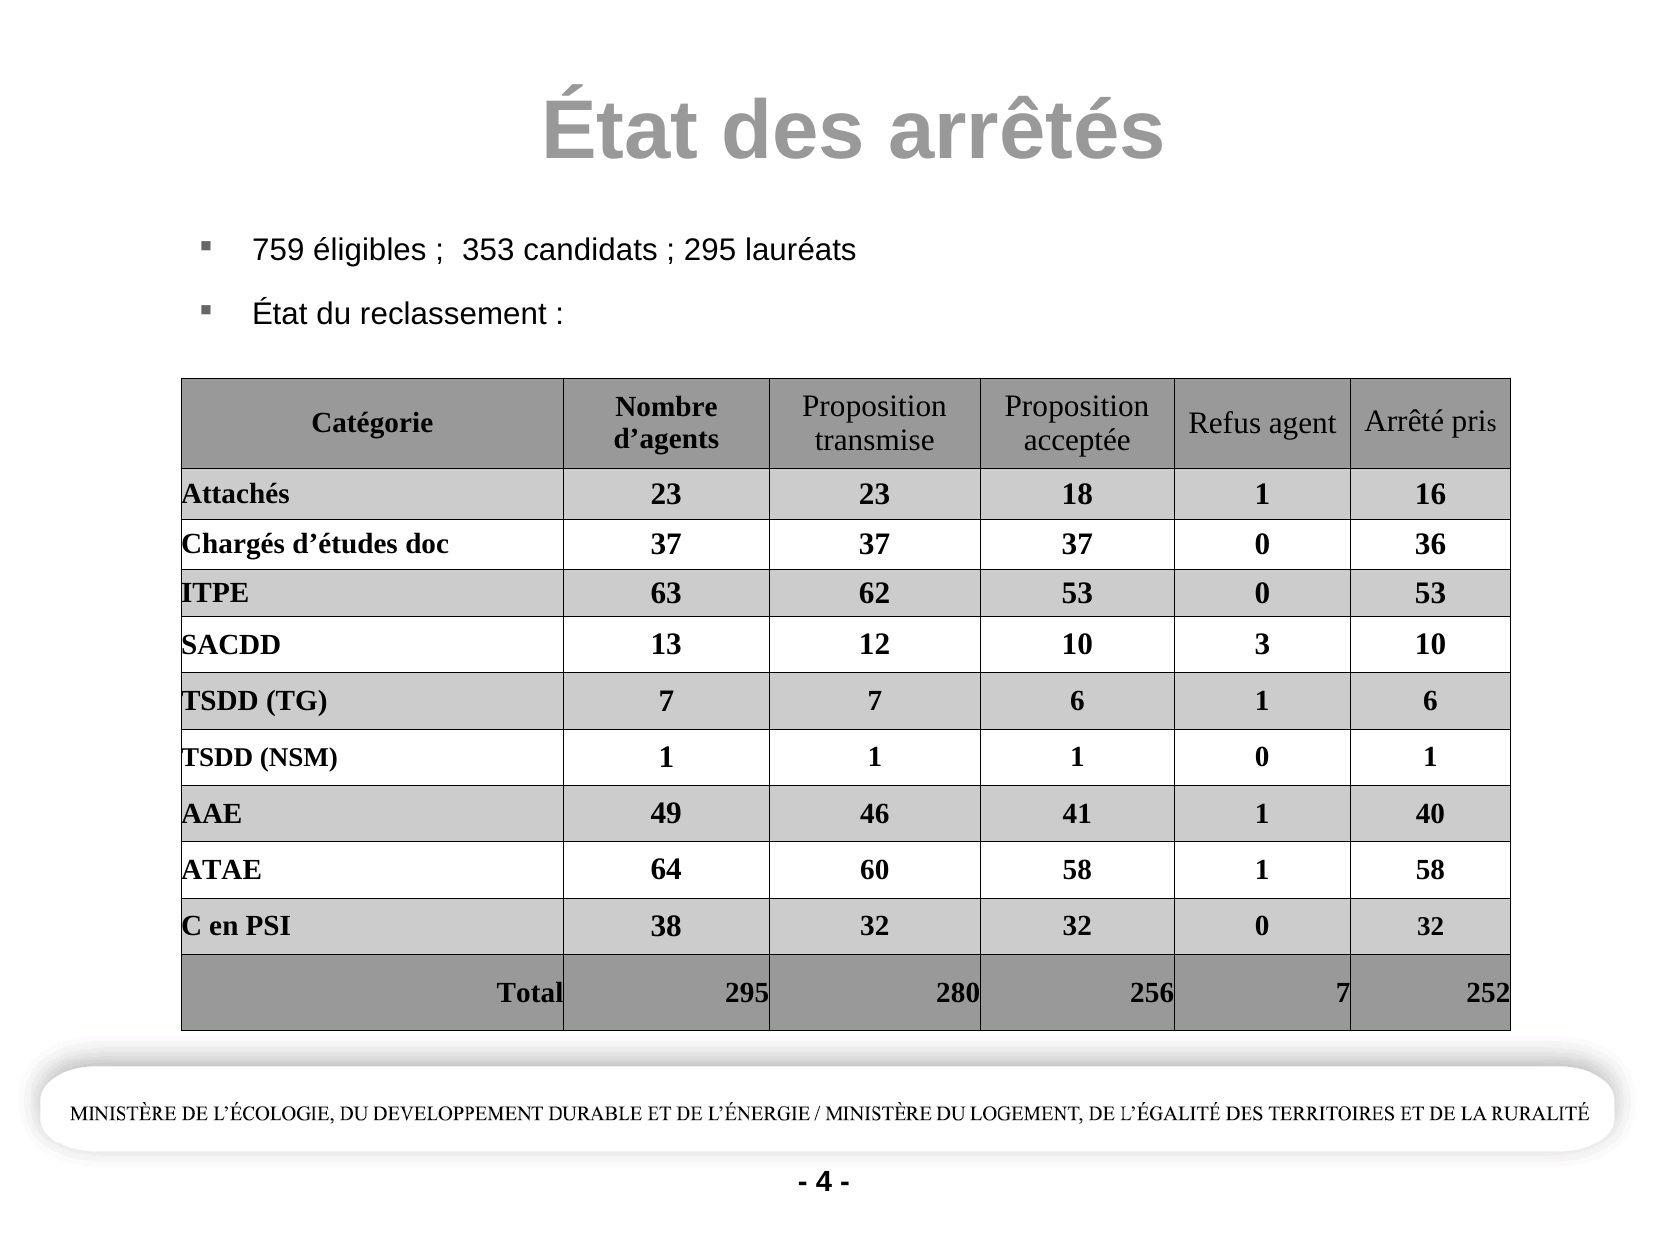

# État des arrêtés
759 éligibles ; 353 candidats ; 295 lauréats
État du reclassement :
| Catégorie | Nombre d’agents | Proposition transmise | Proposition acceptée | Refus agent | Arrêté pris |
| --- | --- | --- | --- | --- | --- |
| Attachés | 23 | 23 | 18 | 1 | 16 |
| Chargés d’études doc | 37 | 37 | 37 | 0 | 36 |
| ITPE | 63 | 62 | 53 | 0 | 53 |
| SACDD | 13 | 12 | 10 | 3 | 10 |
| TSDD (TG) | 7 | 7 | 6 | 1 | 6 |
| TSDD (NSM) | 1 | 1 | 1 | 0 | 1 |
| AAE | 49 | 46 | 41 | 1 | 40 |
| ATAE | 64 | 60 | 58 | 1 | 58 |
| C en PSI | 38 | 32 | 32 | 0 | 32 |
| Total | 295 | 280 | 256 | 7 | 252 |